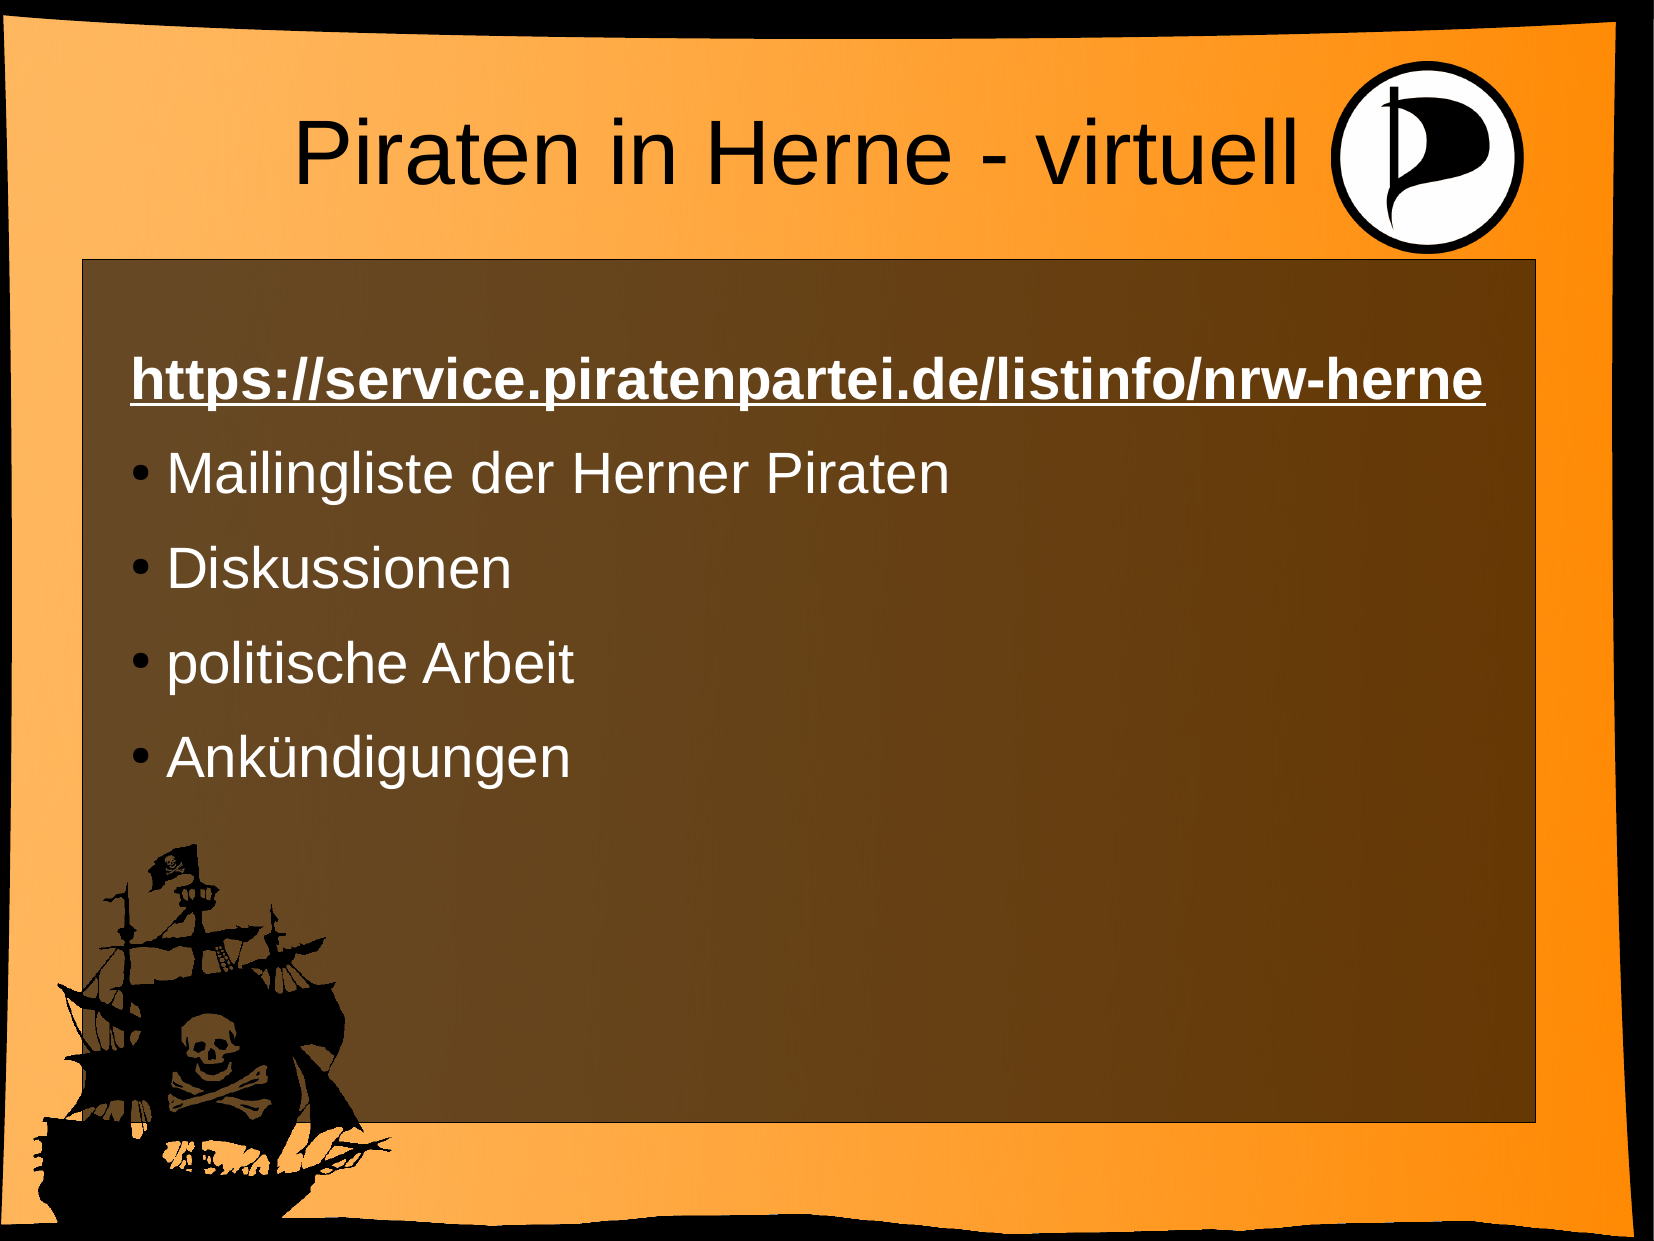

# Piraten in Herne - virtuell
https://service.piratenpartei.de/listinfo/nrw-herne
Mailingliste der Herner Piraten
Diskussionen
politische Arbeit
Ankündigungen